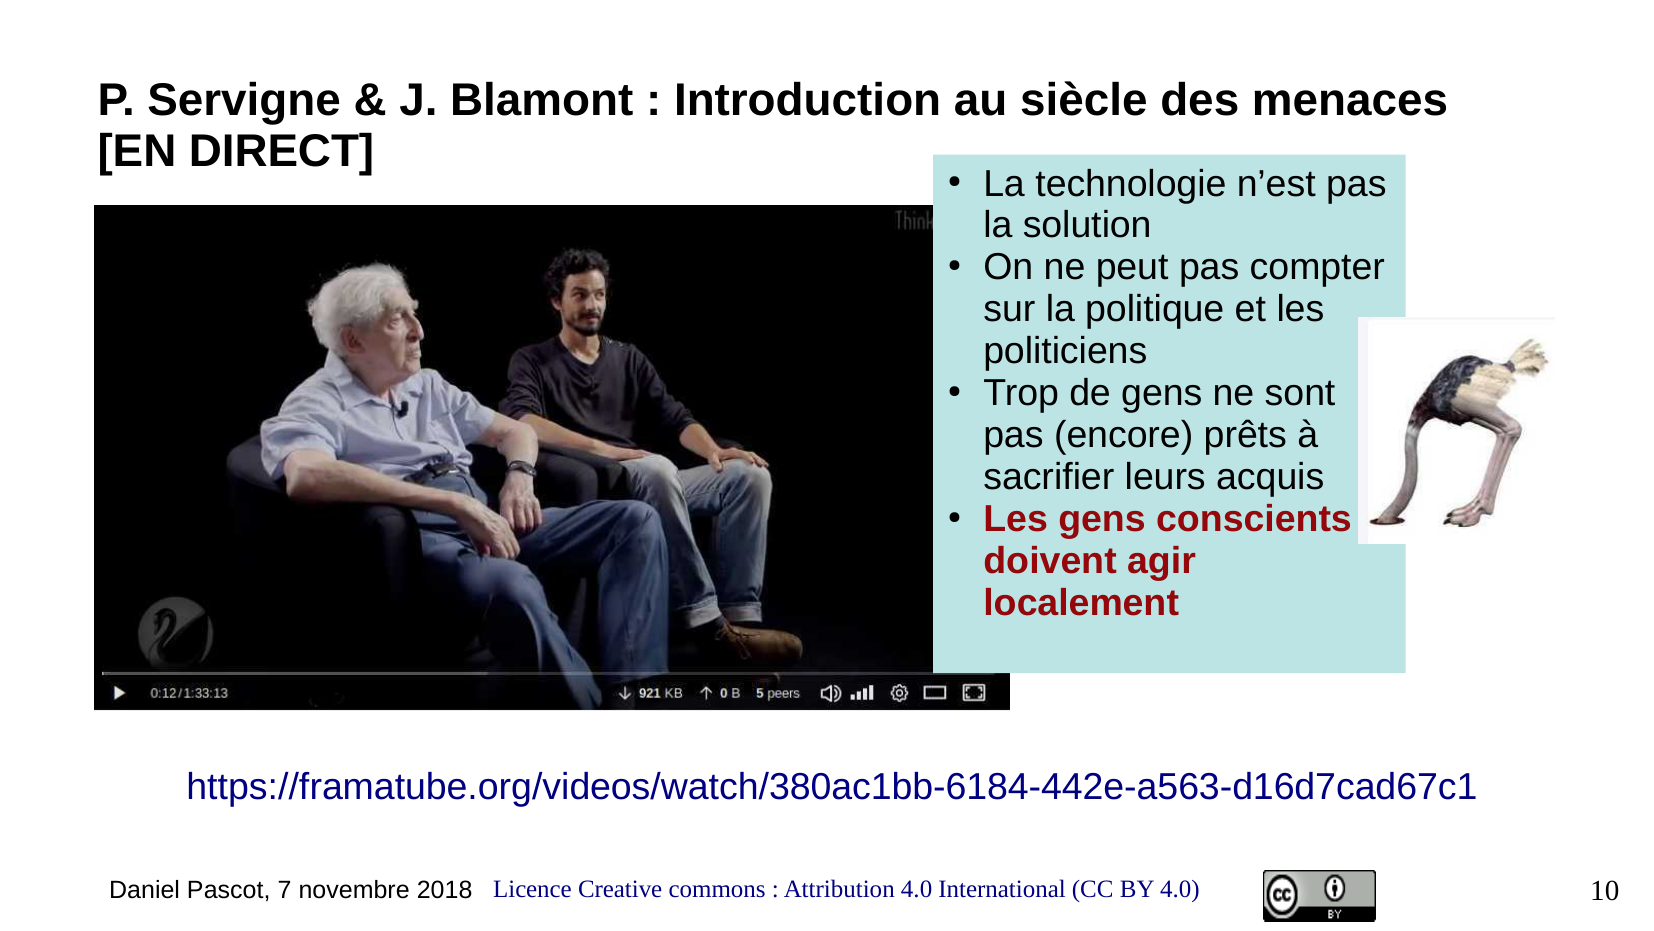

P. Servigne & J. Blamont : Introduction au siècle des menaces [EN DIRECT]
La technologie n’est pas la solution
On ne peut pas compter sur la politique et les politiciens
Trop de gens ne sont pas (encore) prêts à sacrifier leurs acquis
Les gens conscients doivent agir localement
https://framatube.org/videos/watch/380ac1bb-6184-442e-a563-d16d7cad67c1
10